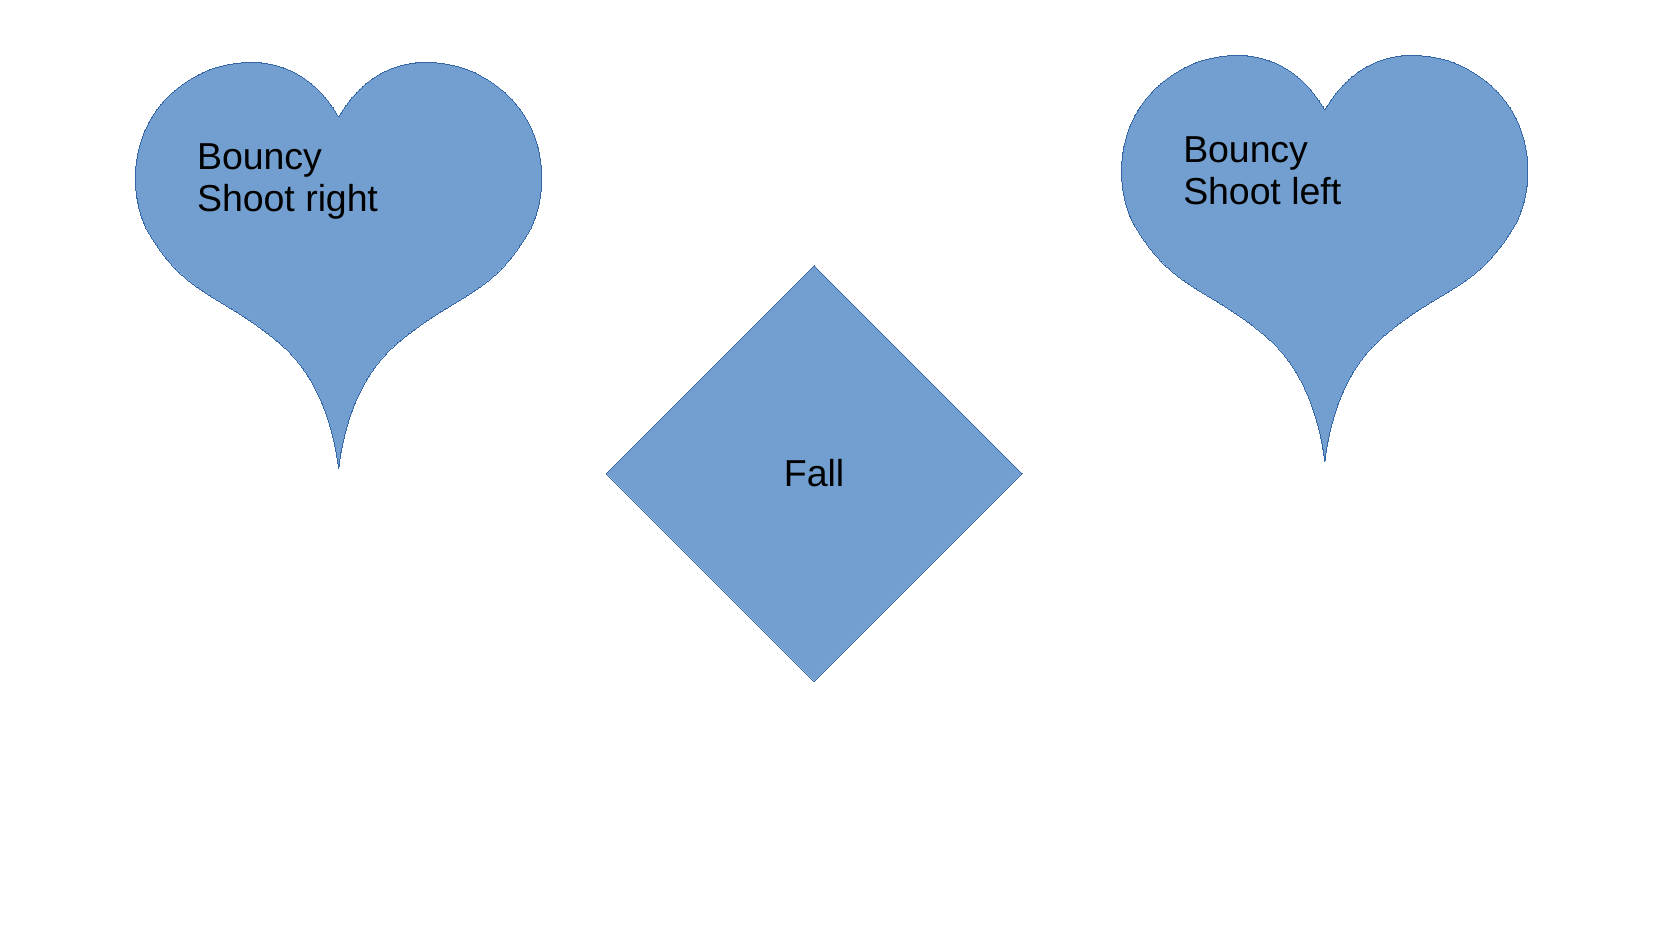

Bouncy
Shoot left
Bouncy
Shoot right
Fall